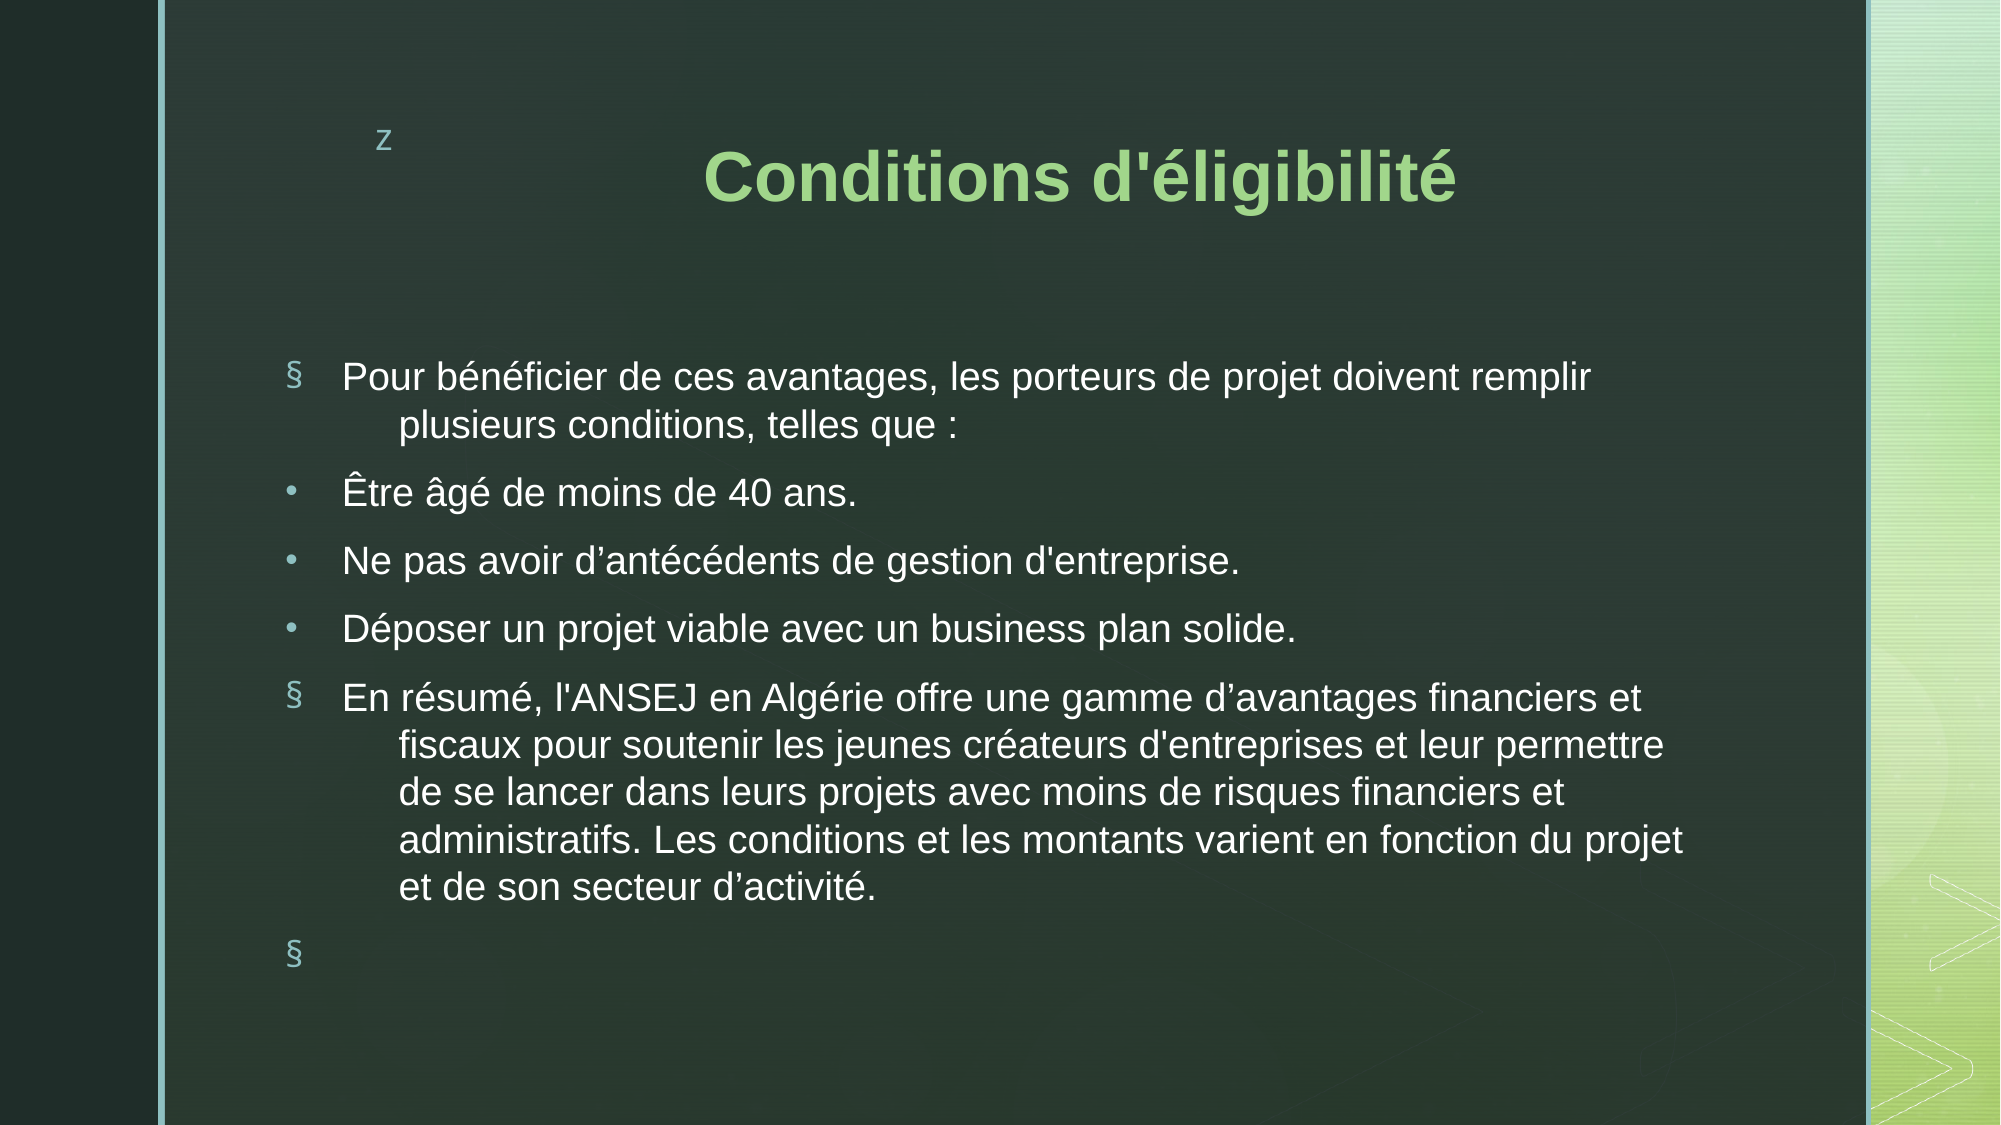

# Conditions d'éligibilité
Pour bénéficier de ces avantages, les porteurs de projet doivent remplir plusieurs conditions, telles que :
Être âgé de moins de 40 ans.
Ne pas avoir d’antécédents de gestion d'entreprise.
Déposer un projet viable avec un business plan solide.
En résumé, l'ANSEJ en Algérie offre une gamme d’avantages financiers et fiscaux pour soutenir les jeunes créateurs d'entreprises et leur permettre de se lancer dans leurs projets avec moins de risques financiers et administratifs. Les conditions et les montants varient en fonction du projet et de son secteur d’activité.